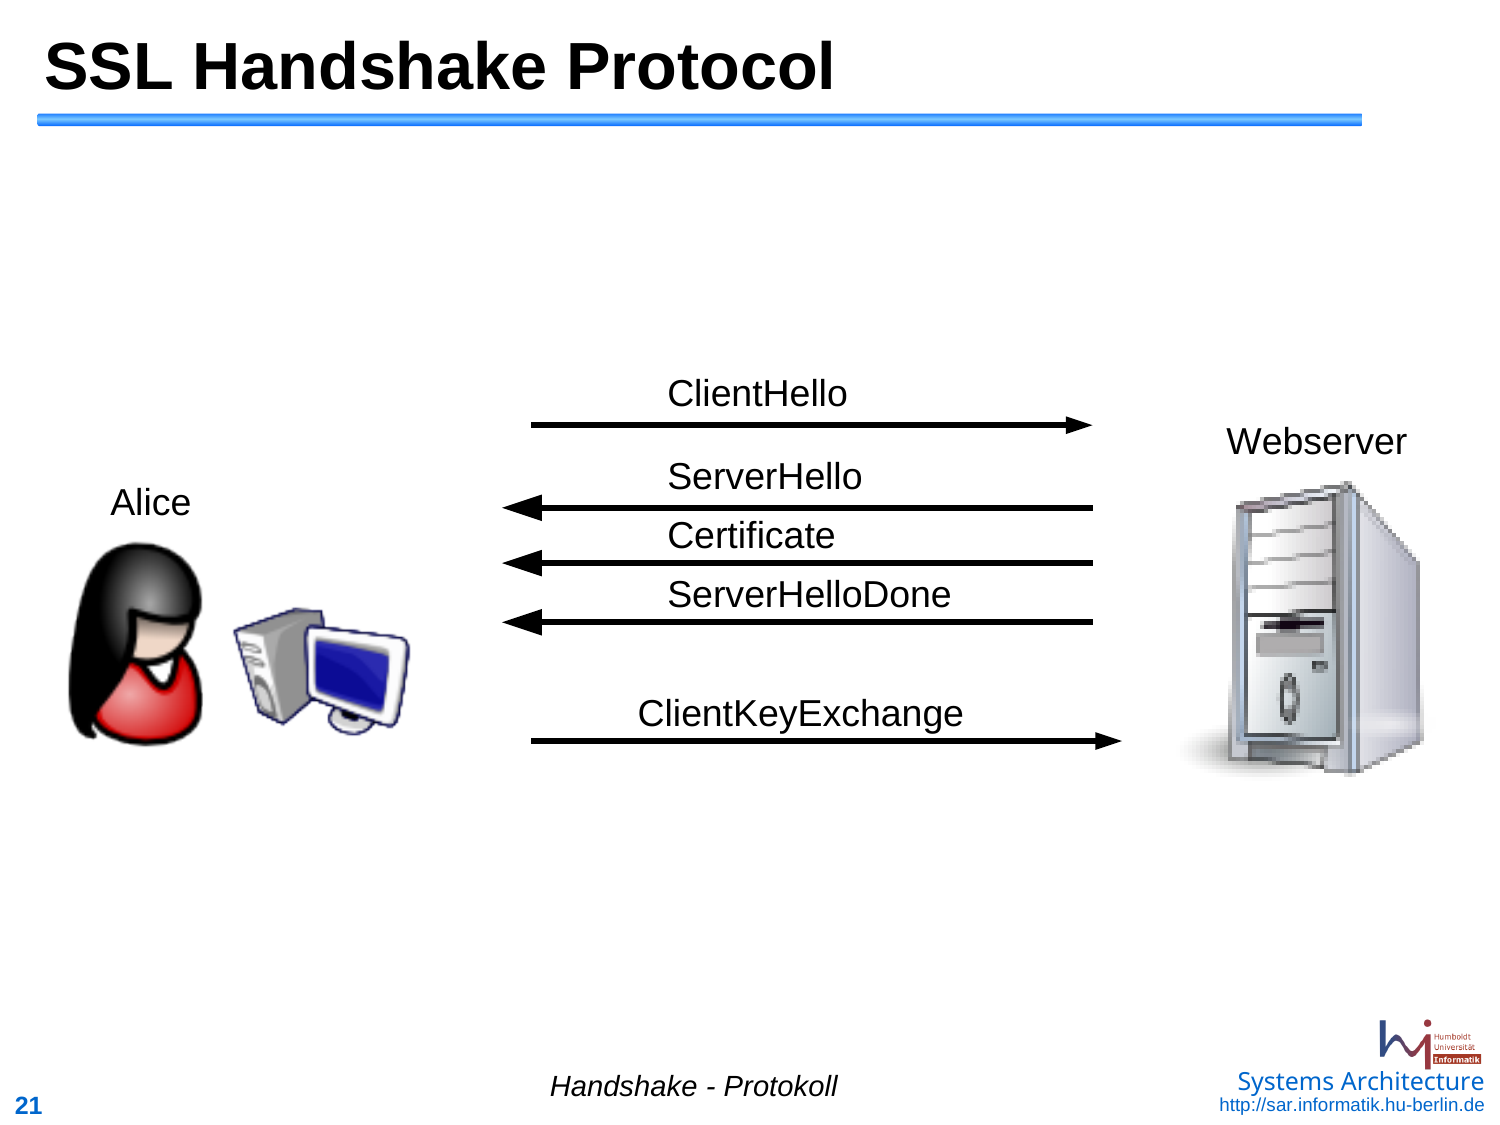

SSL Handshake Protocol
#
ClientHello
Webserver
ServerHello
Certificate
ServerHelloDone
Alice
ClientKeyExchange
Handshake - Protokoll